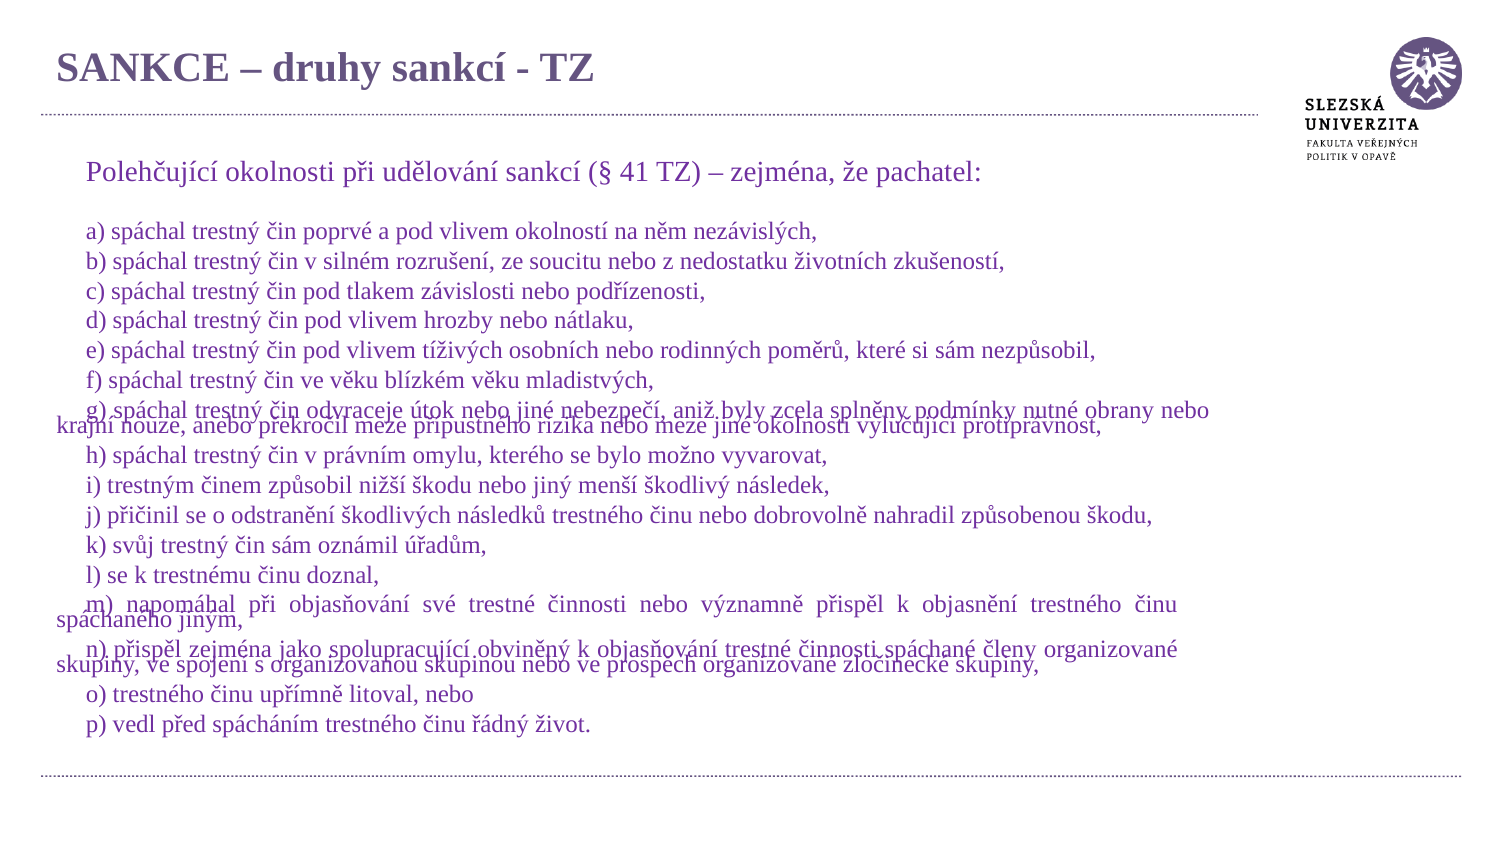

# SANKCE – druhy sankcí - TZ
Polehčující okolnosti při udělování sankcí (§ 41 TZ) – zejména, že pachatel:
a) spáchal trestný čin poprvé a pod vlivem okolností na něm nezávislých,
b) spáchal trestný čin v silném rozrušení, ze soucitu nebo z nedostatku životních zkušeností,
c) spáchal trestný čin pod tlakem závislosti nebo podřízenosti,
d) spáchal trestný čin pod vlivem hrozby nebo nátlaku,
e) spáchal trestný čin pod vlivem tíživých osobních nebo rodinných poměrů, které si sám nezpůsobil,
f) spáchal trestný čin ve věku blízkém věku mladistvých,
g) spáchal trestný čin odvraceje útok nebo jiné nebezpečí, aniž byly zcela splněny podmínky nutné obrany nebo krajní nouze, anebo překročil meze přípustného rizika nebo meze jiné okolnosti vylučující protiprávnost,
h) spáchal trestný čin v právním omylu, kterého se bylo možno vyvarovat,
i) trestným činem způsobil nižší škodu nebo jiný menší škodlivý následek,
j) přičinil se o odstranění škodlivých následků trestného činu nebo dobrovolně nahradil způsobenou škodu,
k) svůj trestný čin sám oznámil úřadům,
l) se k trestnému činu doznal,
m) napomáhal při objasňování své trestné činnosti nebo významně přispěl k objasnění trestného činu spáchaného jiným,
n) přispěl zejména jako spolupracující obviněný k objasňování trestné činnosti spáchané členy organizované skupiny, ve spojení s organizovanou skupinou nebo ve prospěch organizované zločinecké skupiny,
o) trestného činu upřímně litoval, nebo
p) vedl před spácháním trestného činu řádný život.